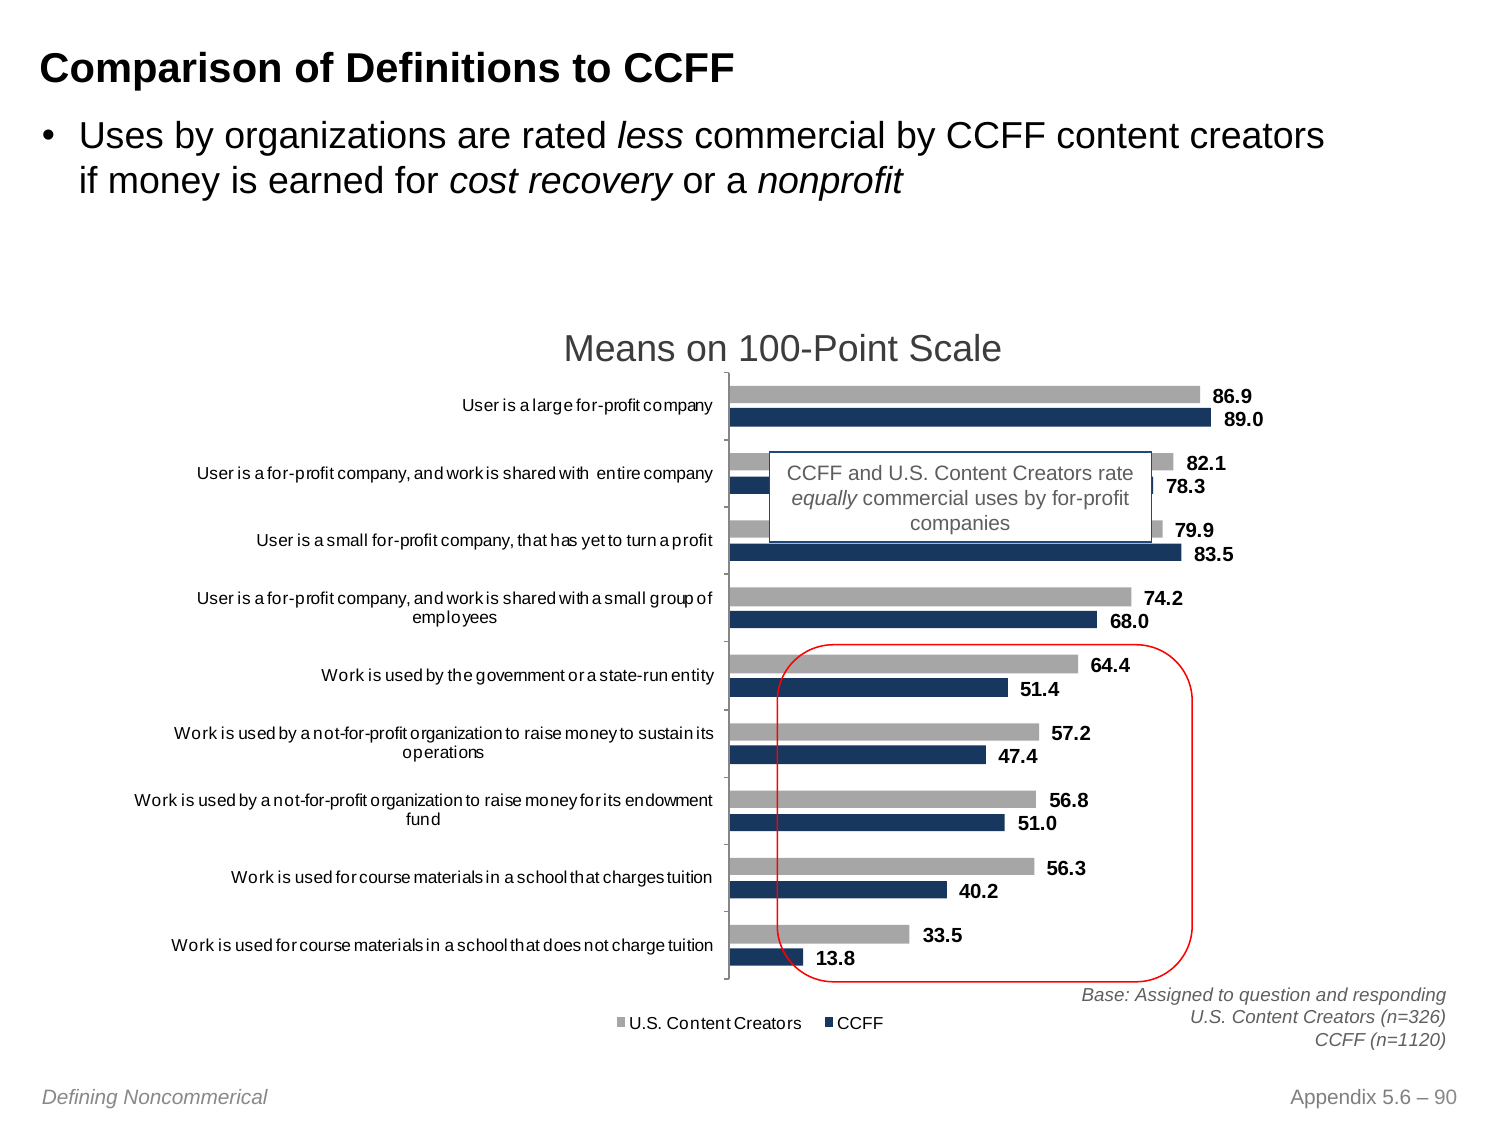

Comparison of Definitions to CCFF
Uses by organizations are rated less commercial by CCFF content creators if money is earned for cost recovery or a nonprofit
Means on 100-Point Scale
CCFF and U.S. Content Creators rate equally commercial uses by for-profit companies
Base: Assigned to question and responding
U.S. Content Creators (n=326)
CCFF (n=1120)
Defining Noncommerical
Appendix 5.6 –